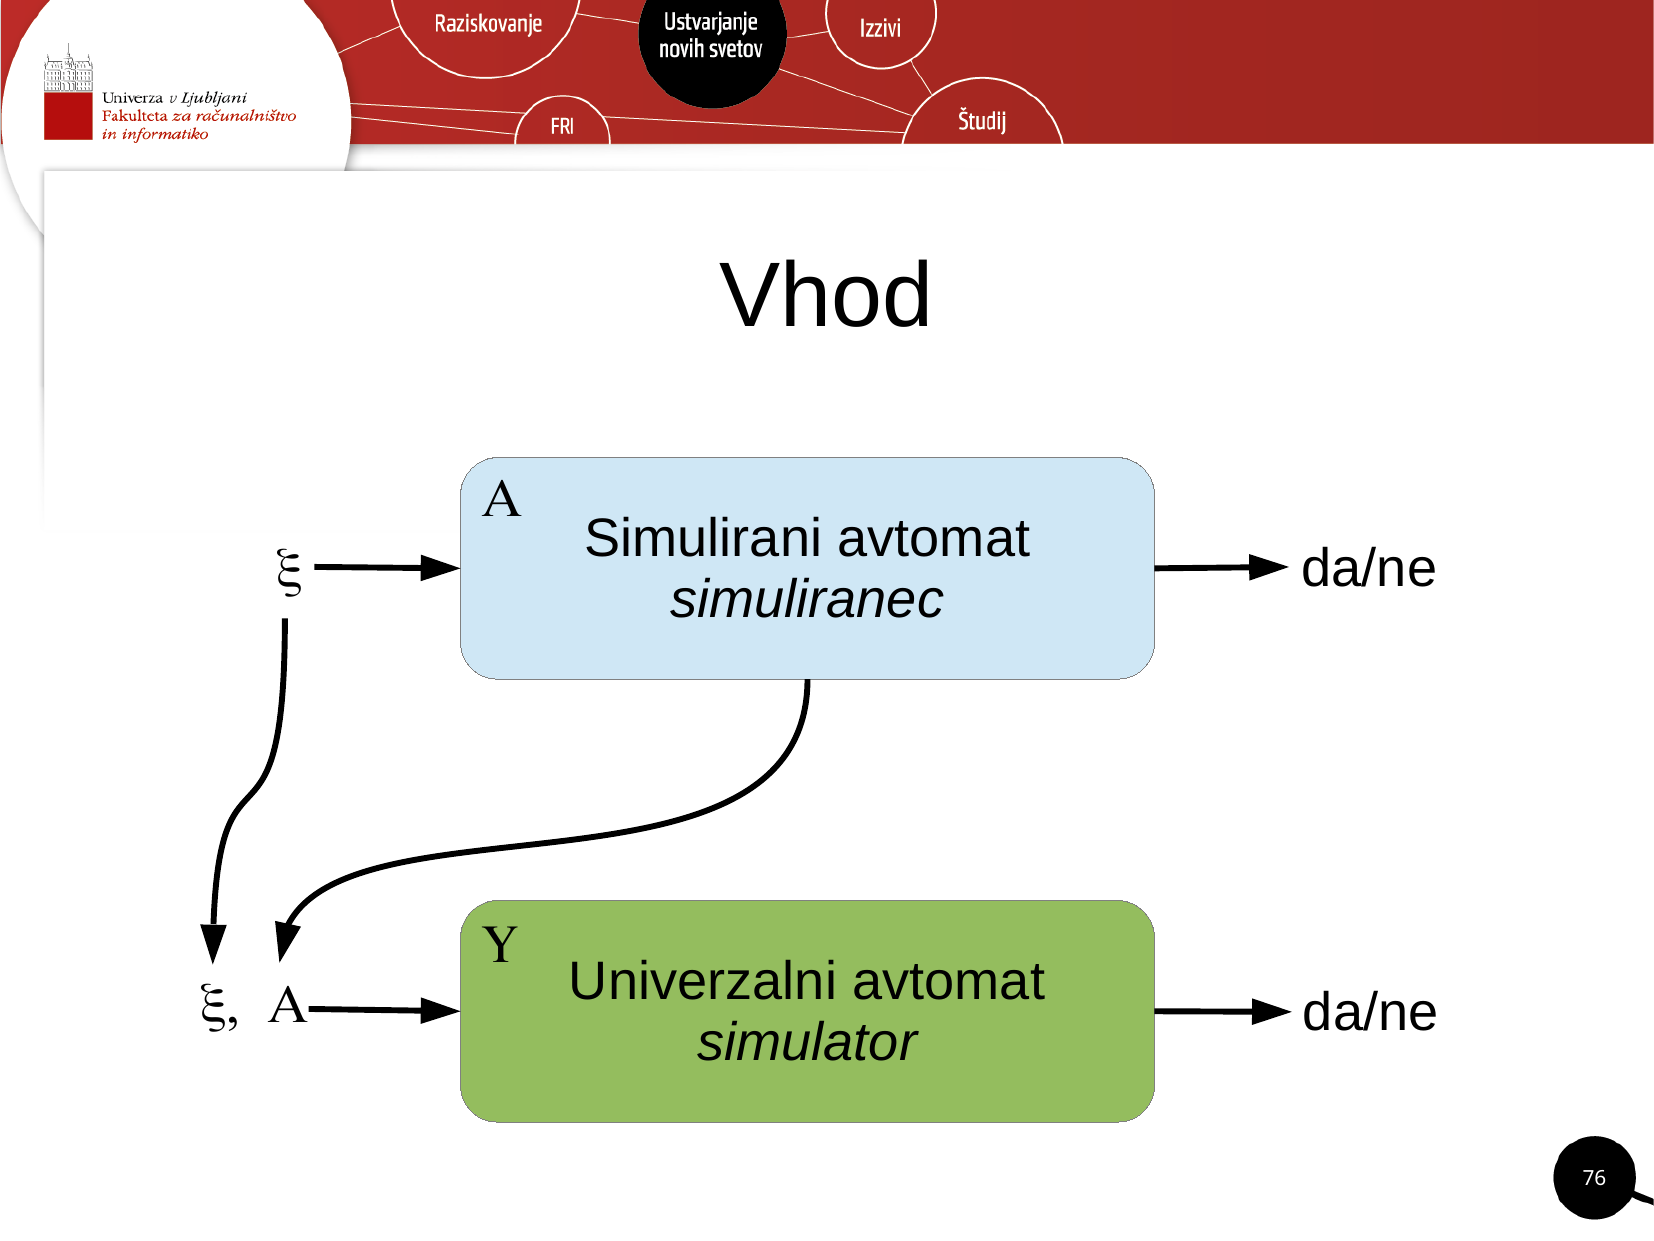

# Vhod
Simulirani avtomat
simuliranec
A
Univerzalni avtomat
simulator
U